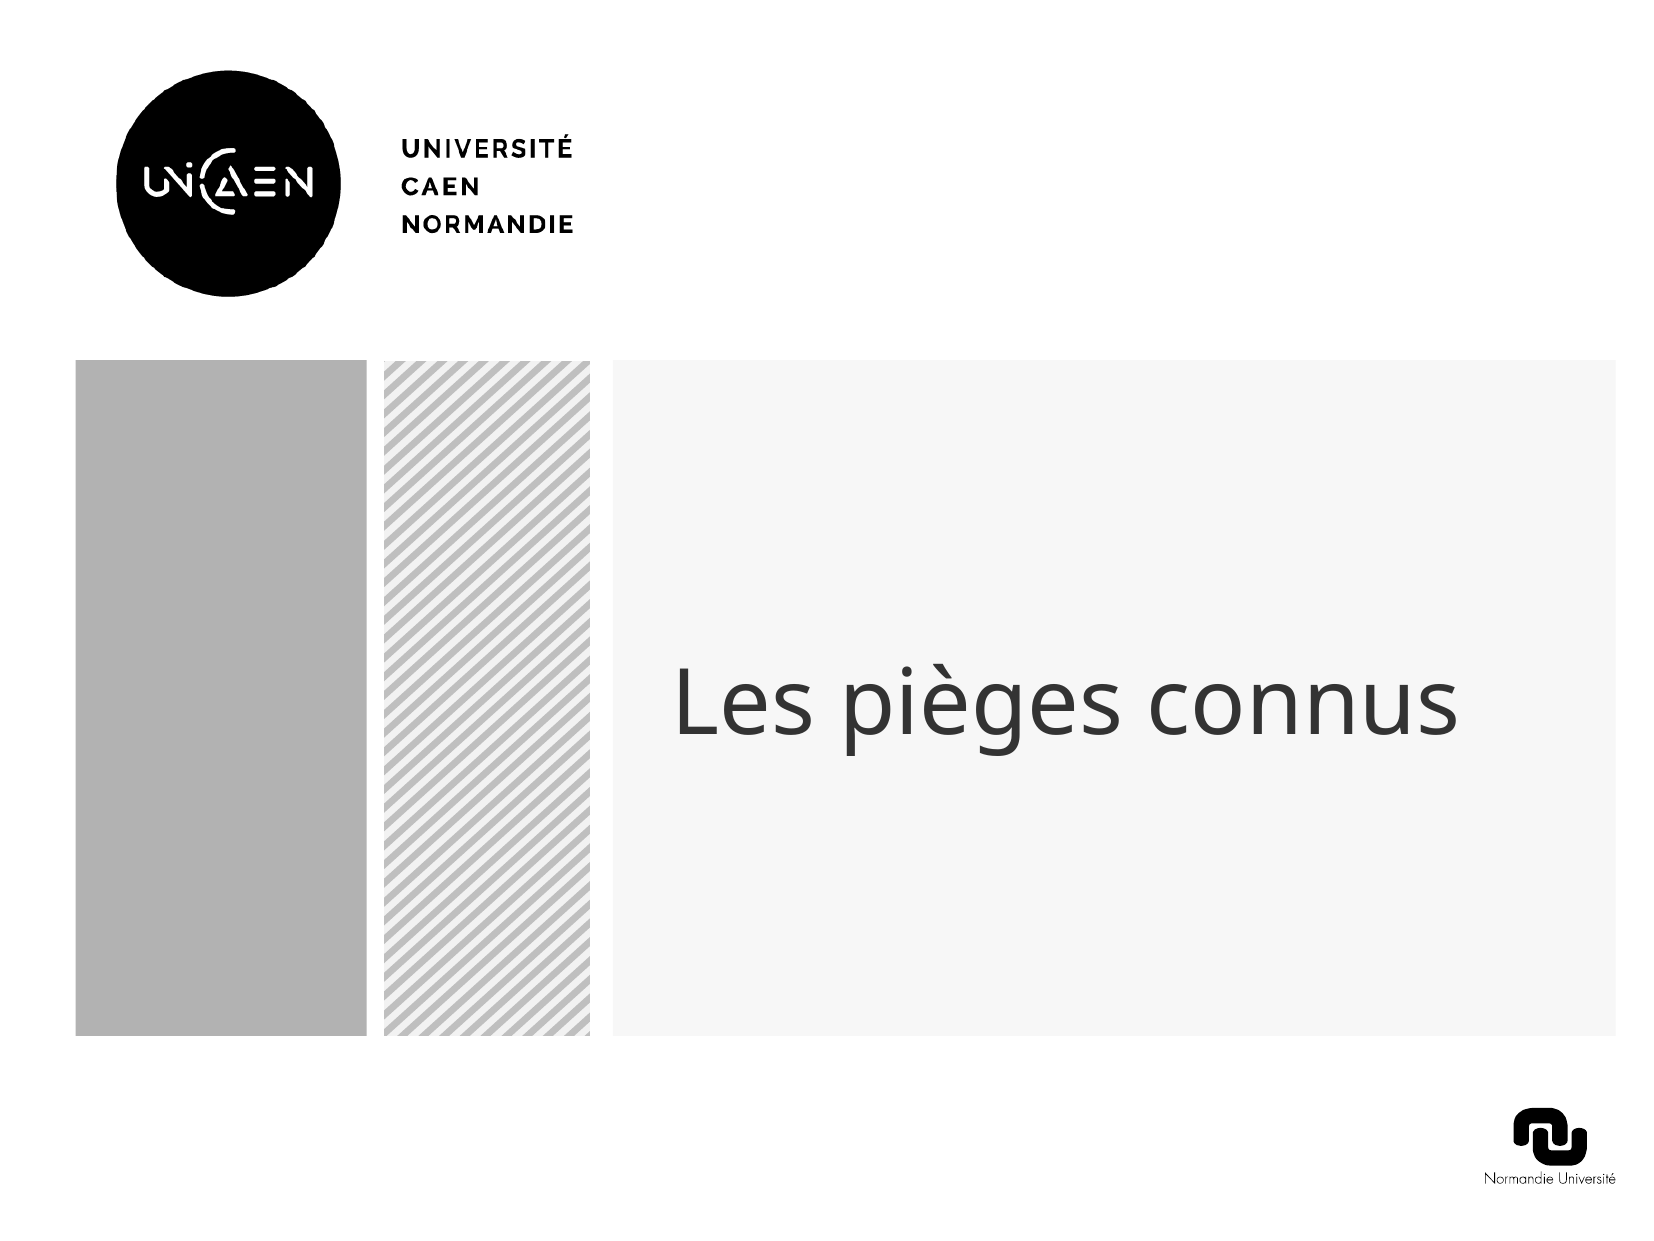

# Les pièges connus
30
Découverte Ecampus pourn les personnels administratifs